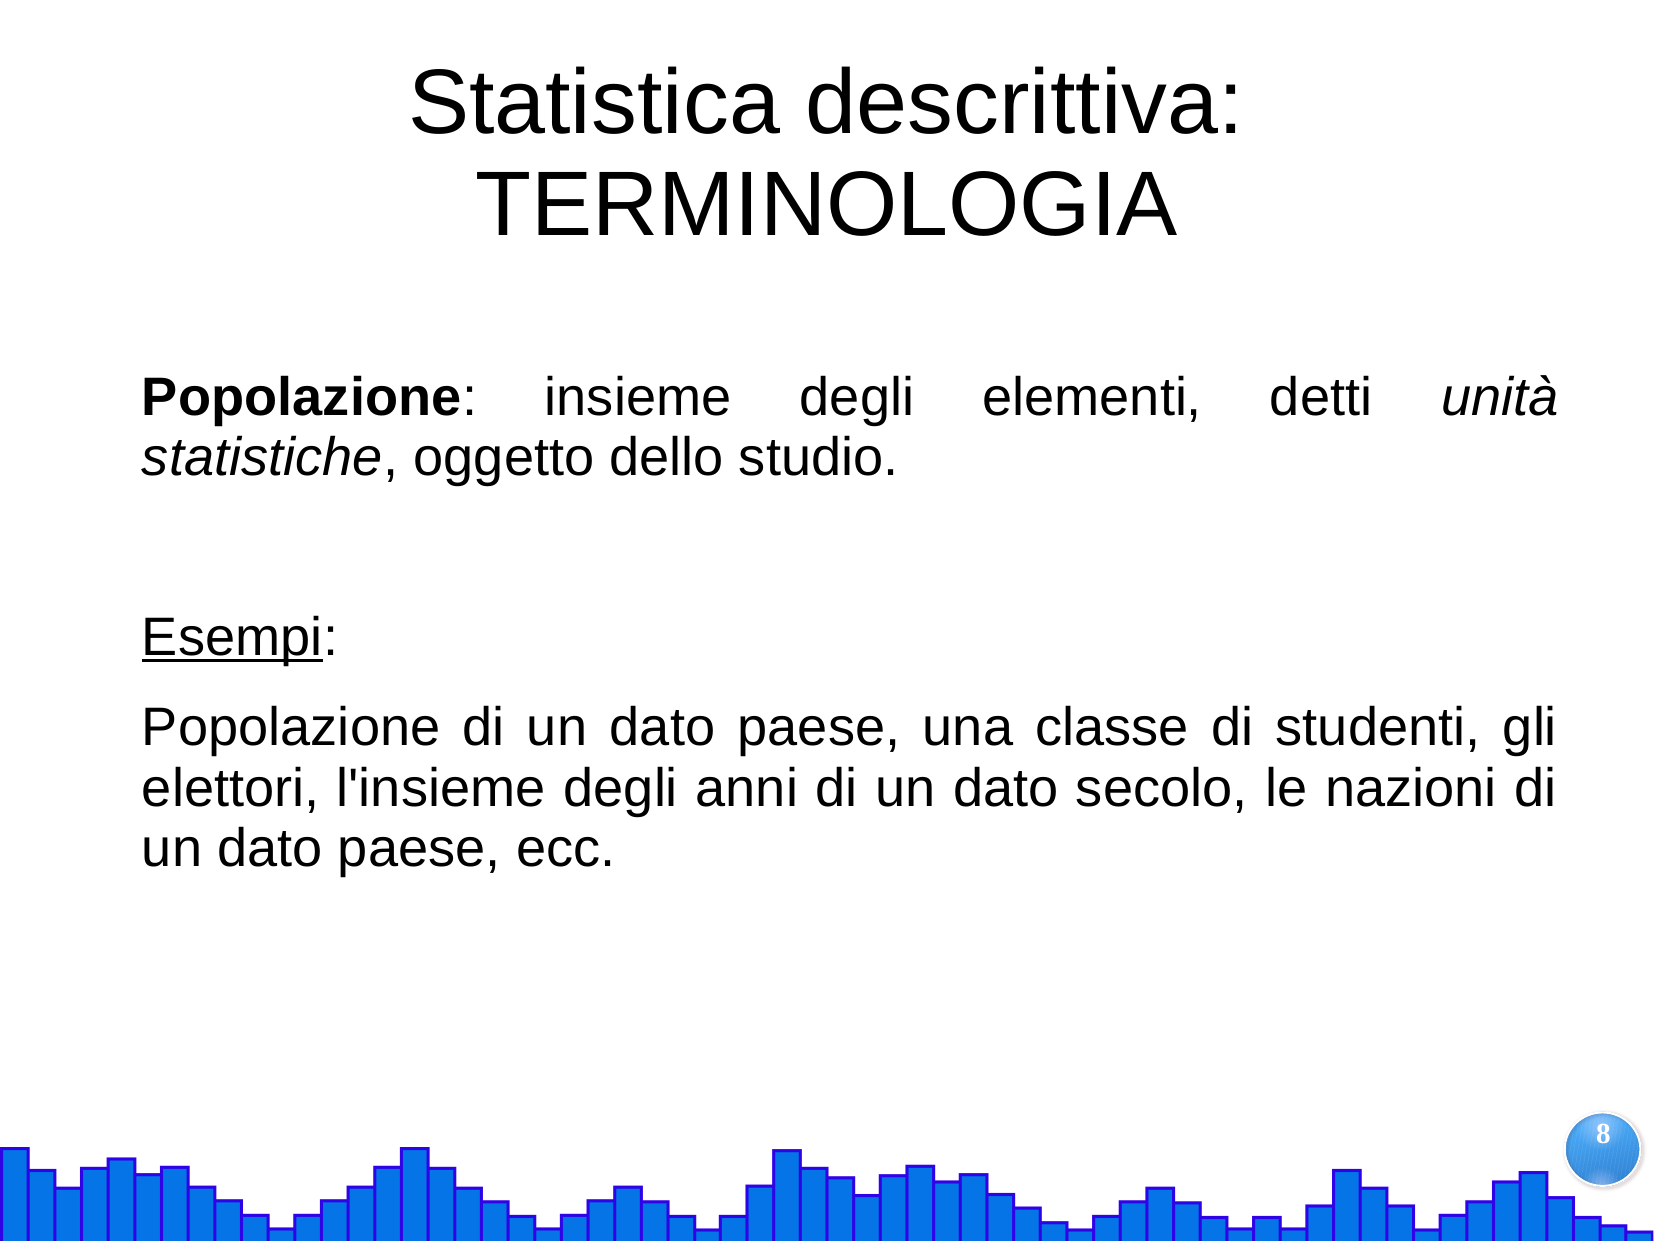

# Statistica descrittiva: TERMINOLOGIA
Popolazione: insieme degli elementi, detti unità statistiche, oggetto dello studio.
Esempi:
Popolazione di un dato paese, una classe di studenti, gli elettori, l'insieme degli anni di un dato secolo, le nazioni di un dato paese, ecc.
8